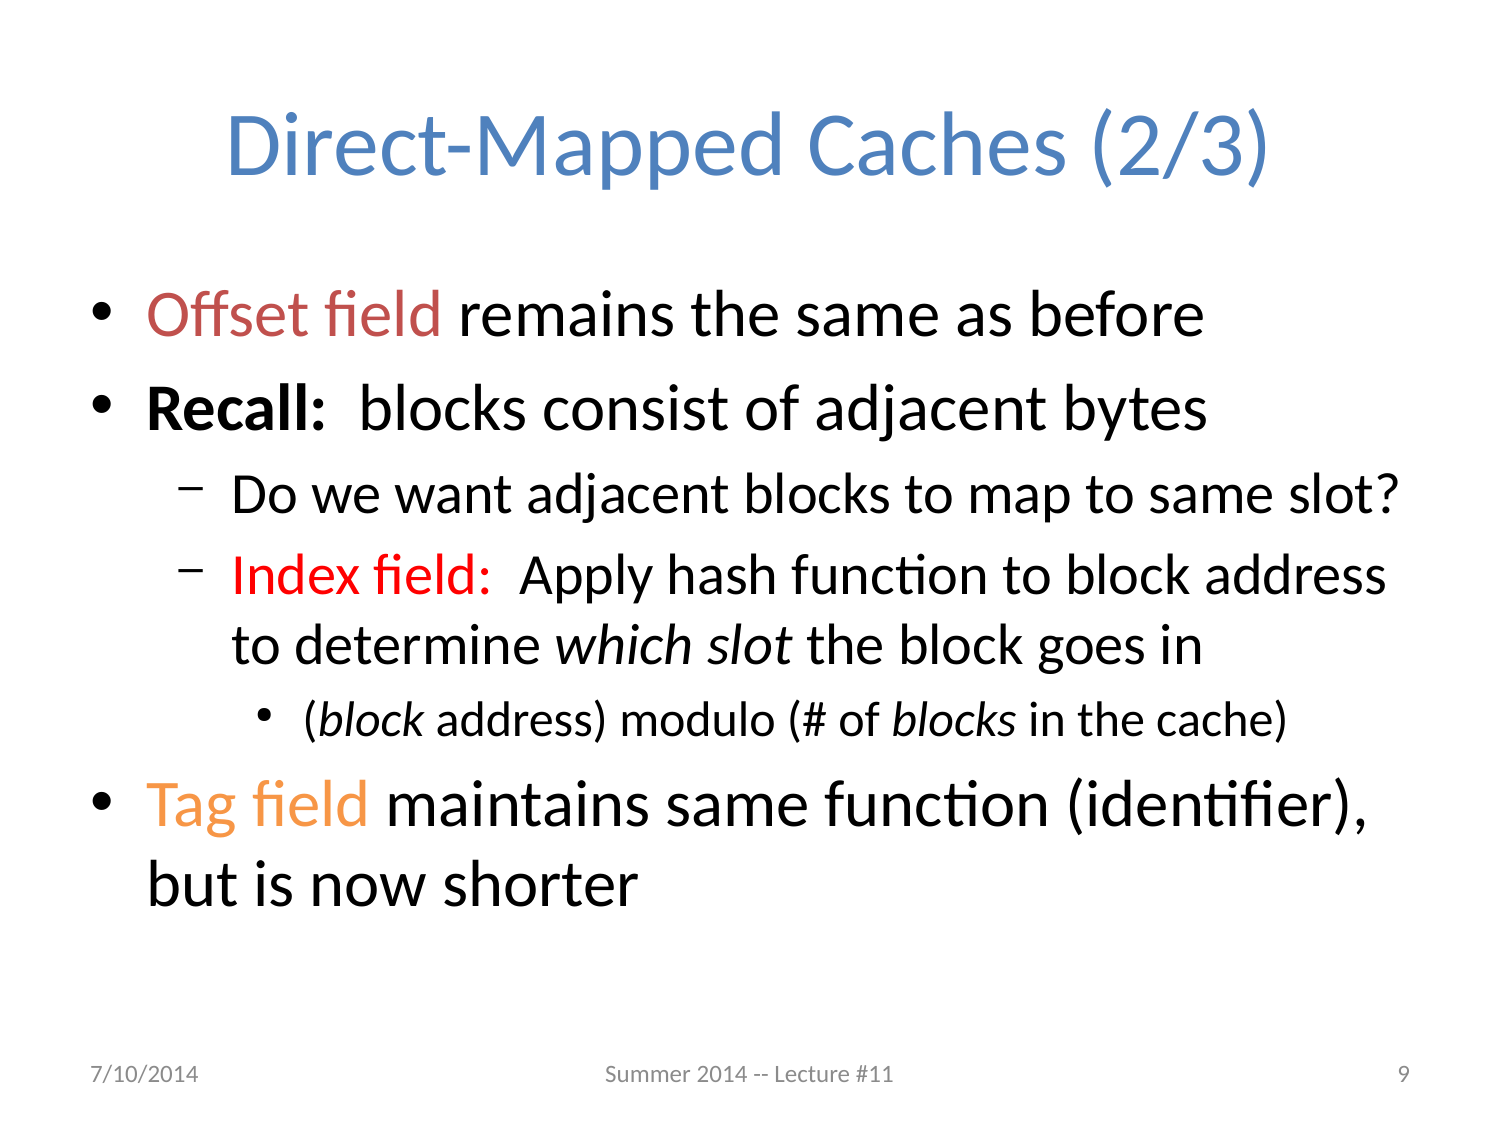

# Direct-Mapped Caches (2/3)
Offset field remains the same as before
Recall: blocks consist of adjacent bytes
Do we want adjacent blocks to map to same slot?
Index field: Apply hash function to block address to determine which slot the block goes in
(block address) modulo (# of blocks in the cache)
Tag field maintains same function (identifier), but is now shorter
7/10/2014
Summer 2014 -- Lecture #11